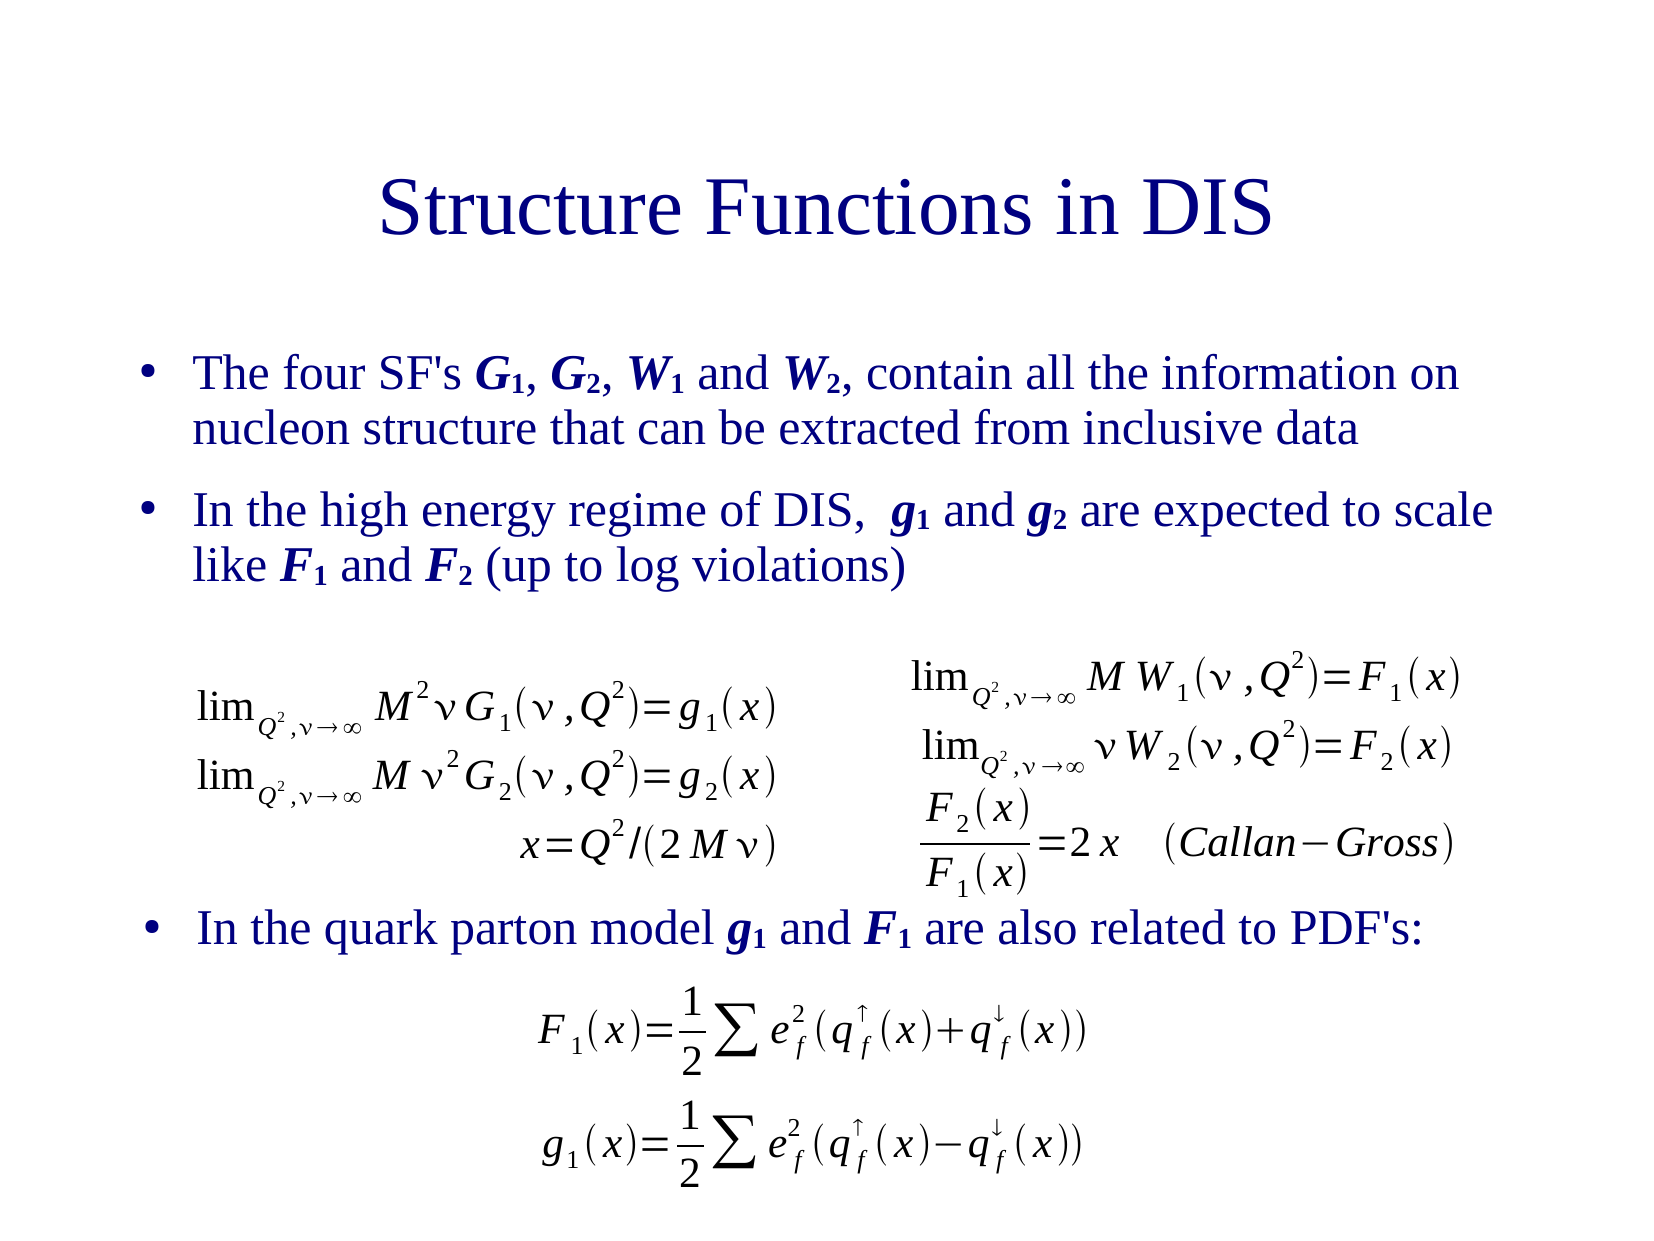

# Structure Functions in DIS
The four SF's G1, G2, W1 and W2, contain all the information on nucleon structure that can be extracted from inclusive data
In the high energy regime of DIS, g1 and g2 are expected to scale like F1 and F2 (up to log violations)
In the quark parton model g1 and F1 are also related to PDF's: